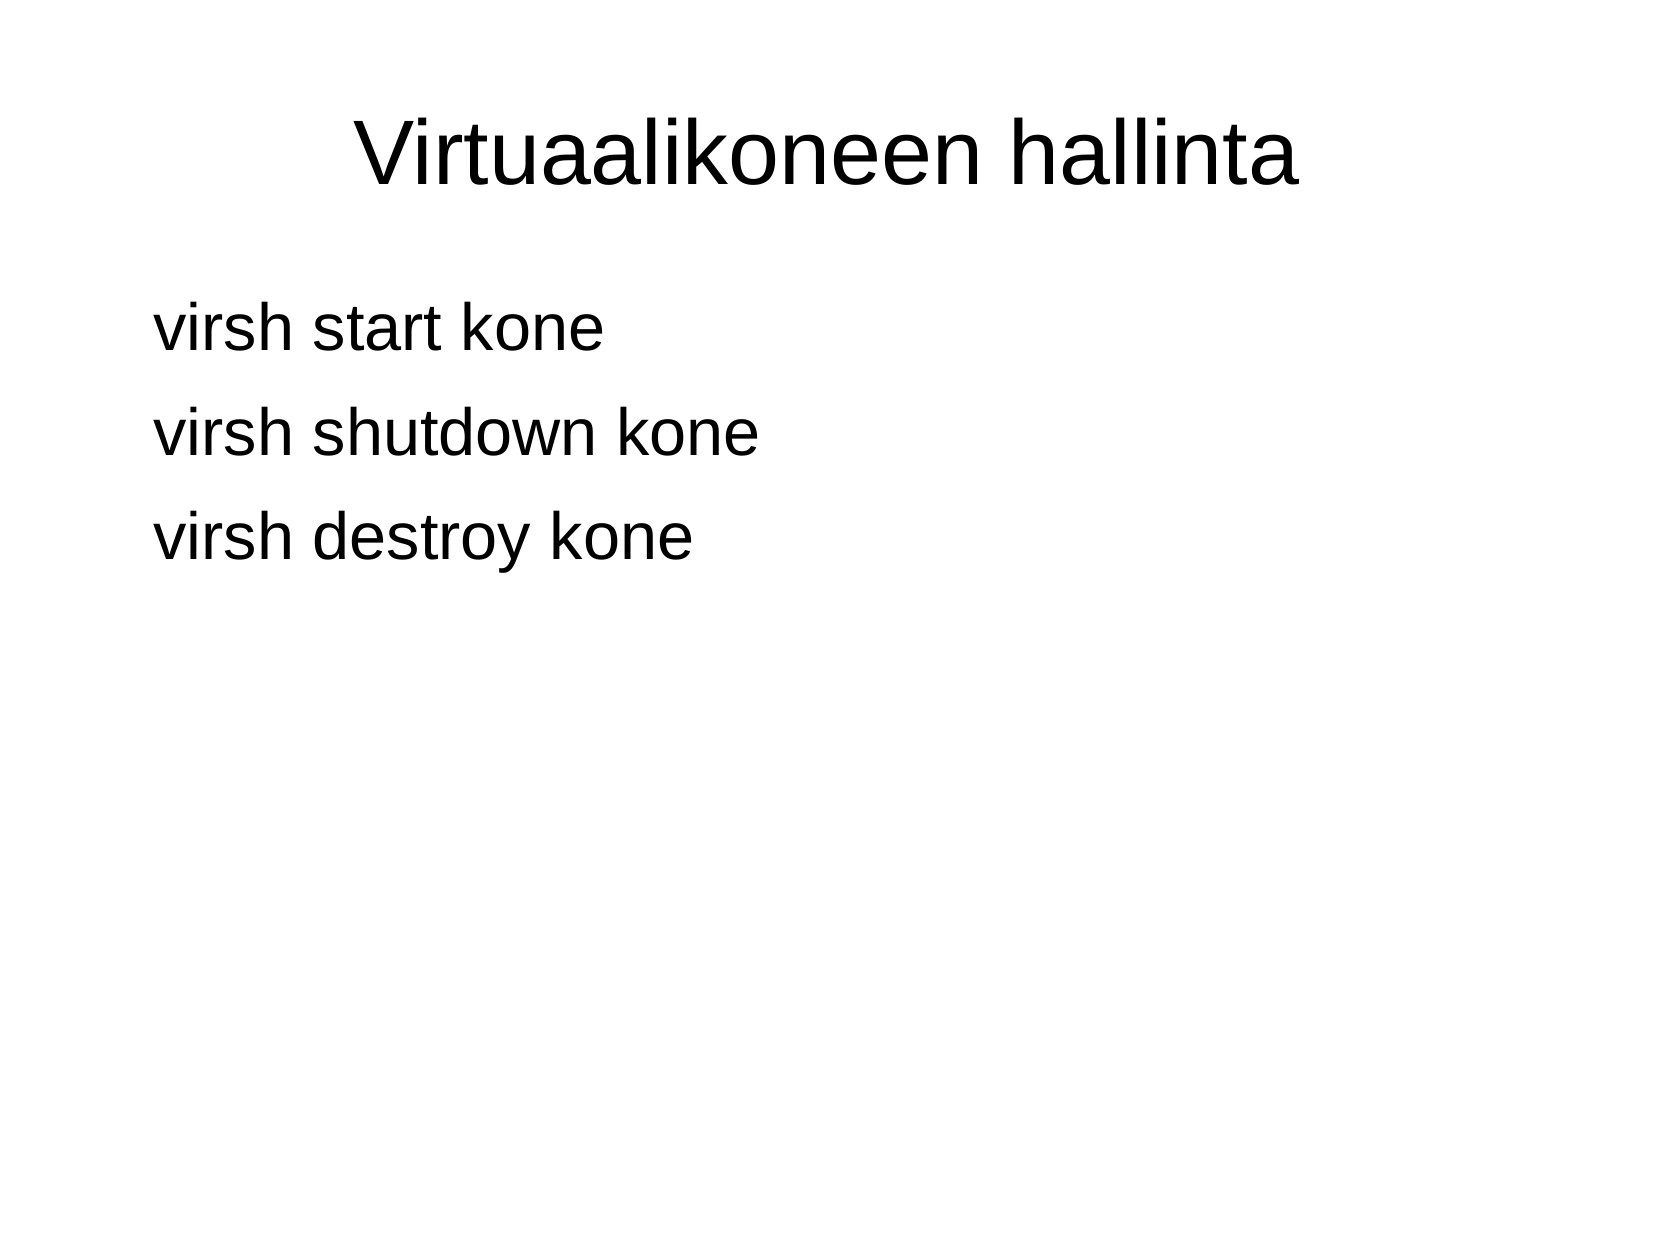

# Virtuaalikoneen hallinta
virsh start kone
virsh shutdown kone
virsh destroy kone